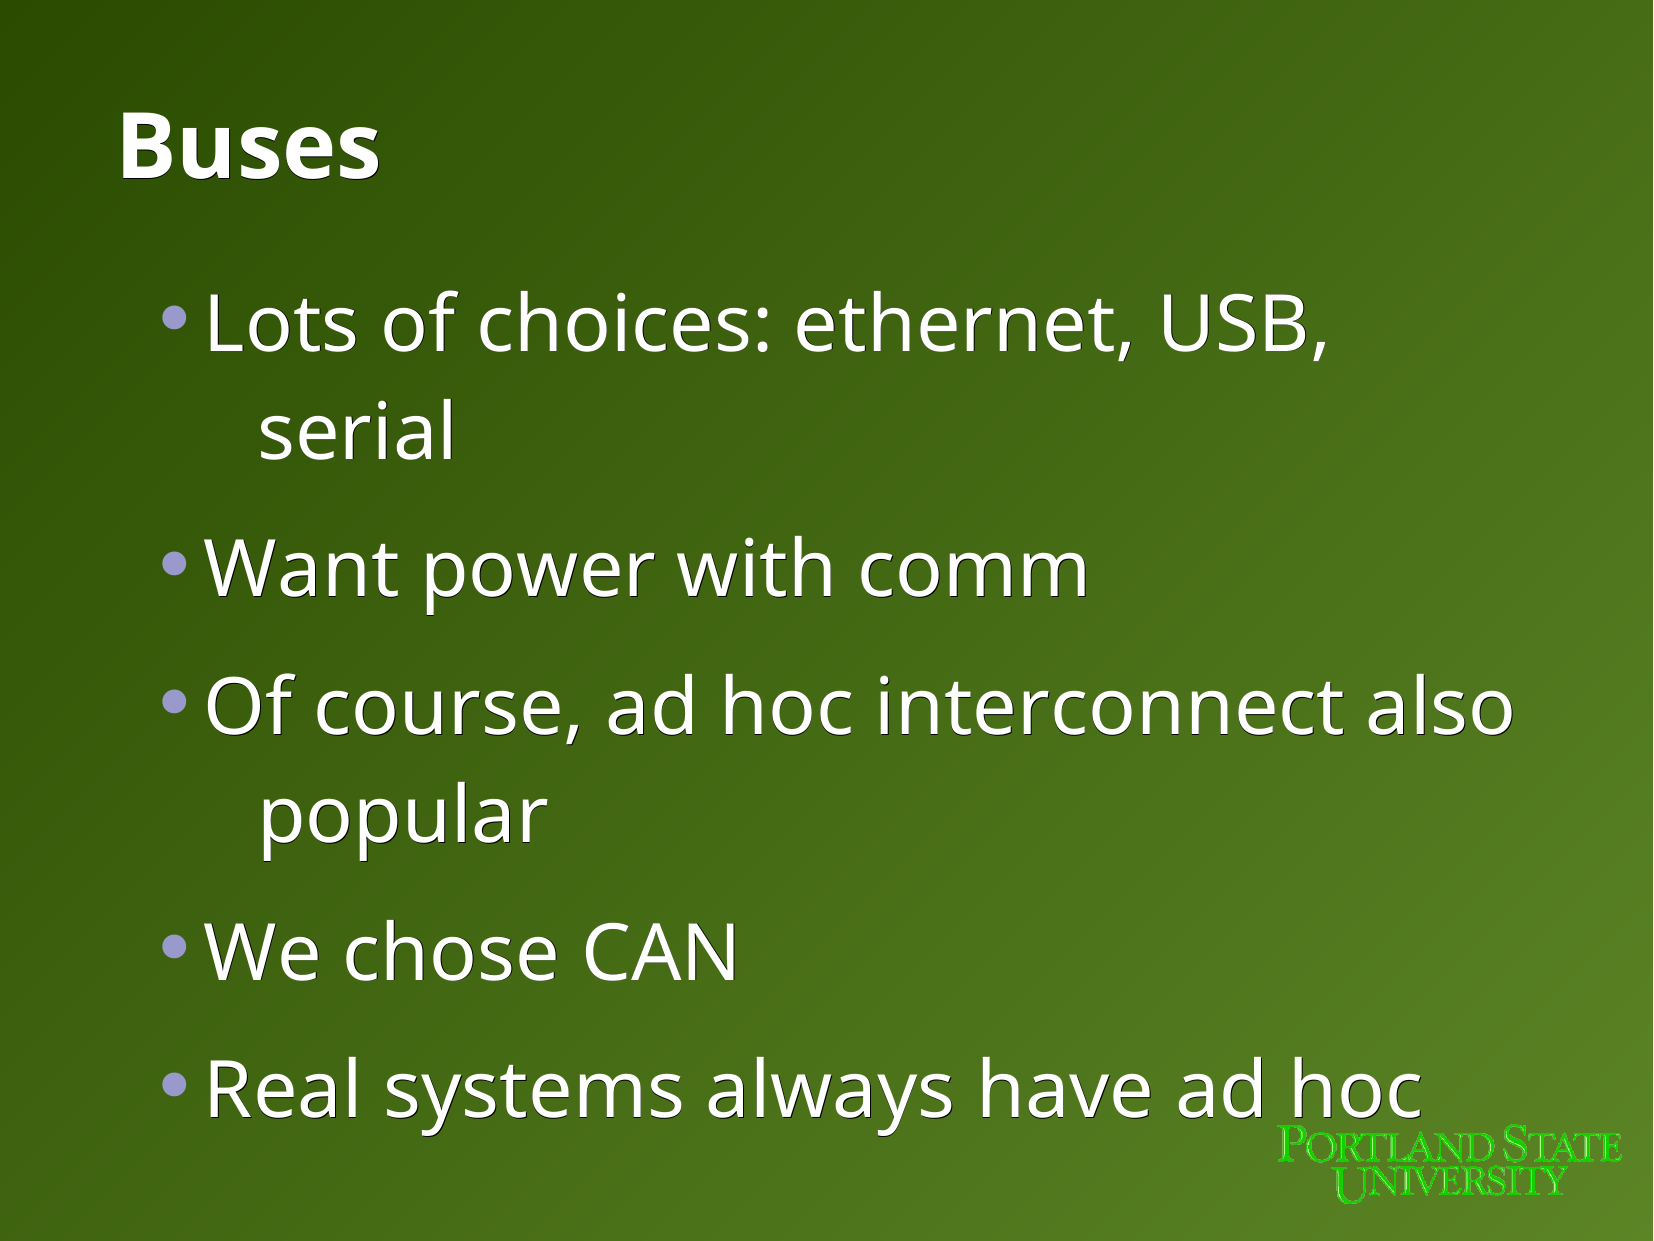

# Buses
Lots of choices: ethernet, USB, serial
Want power with comm
Of course, ad hoc interconnect also popular
We chose CAN
Real systems always have ad hoc